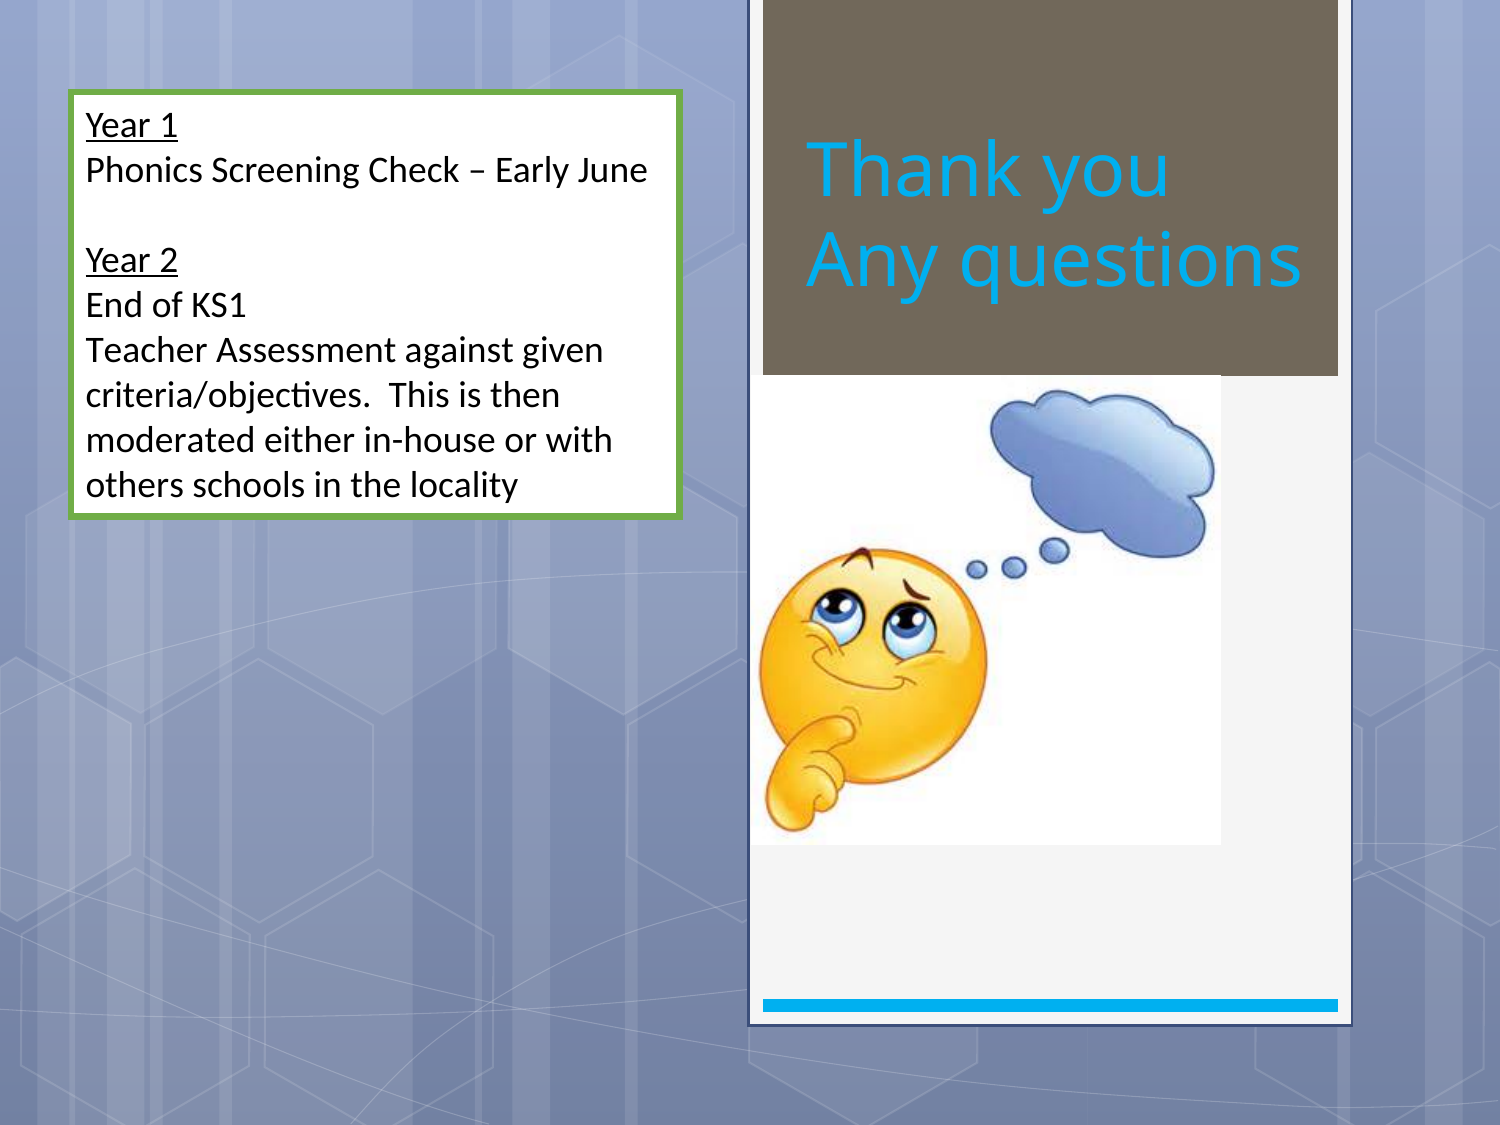

# Thank you Any questions
Year 1
Phonics Screening Check – Early June
Year 2
End of KS1
Teacher Assessment against given criteria/objectives. This is then moderated either in-house or with others schools in the locality